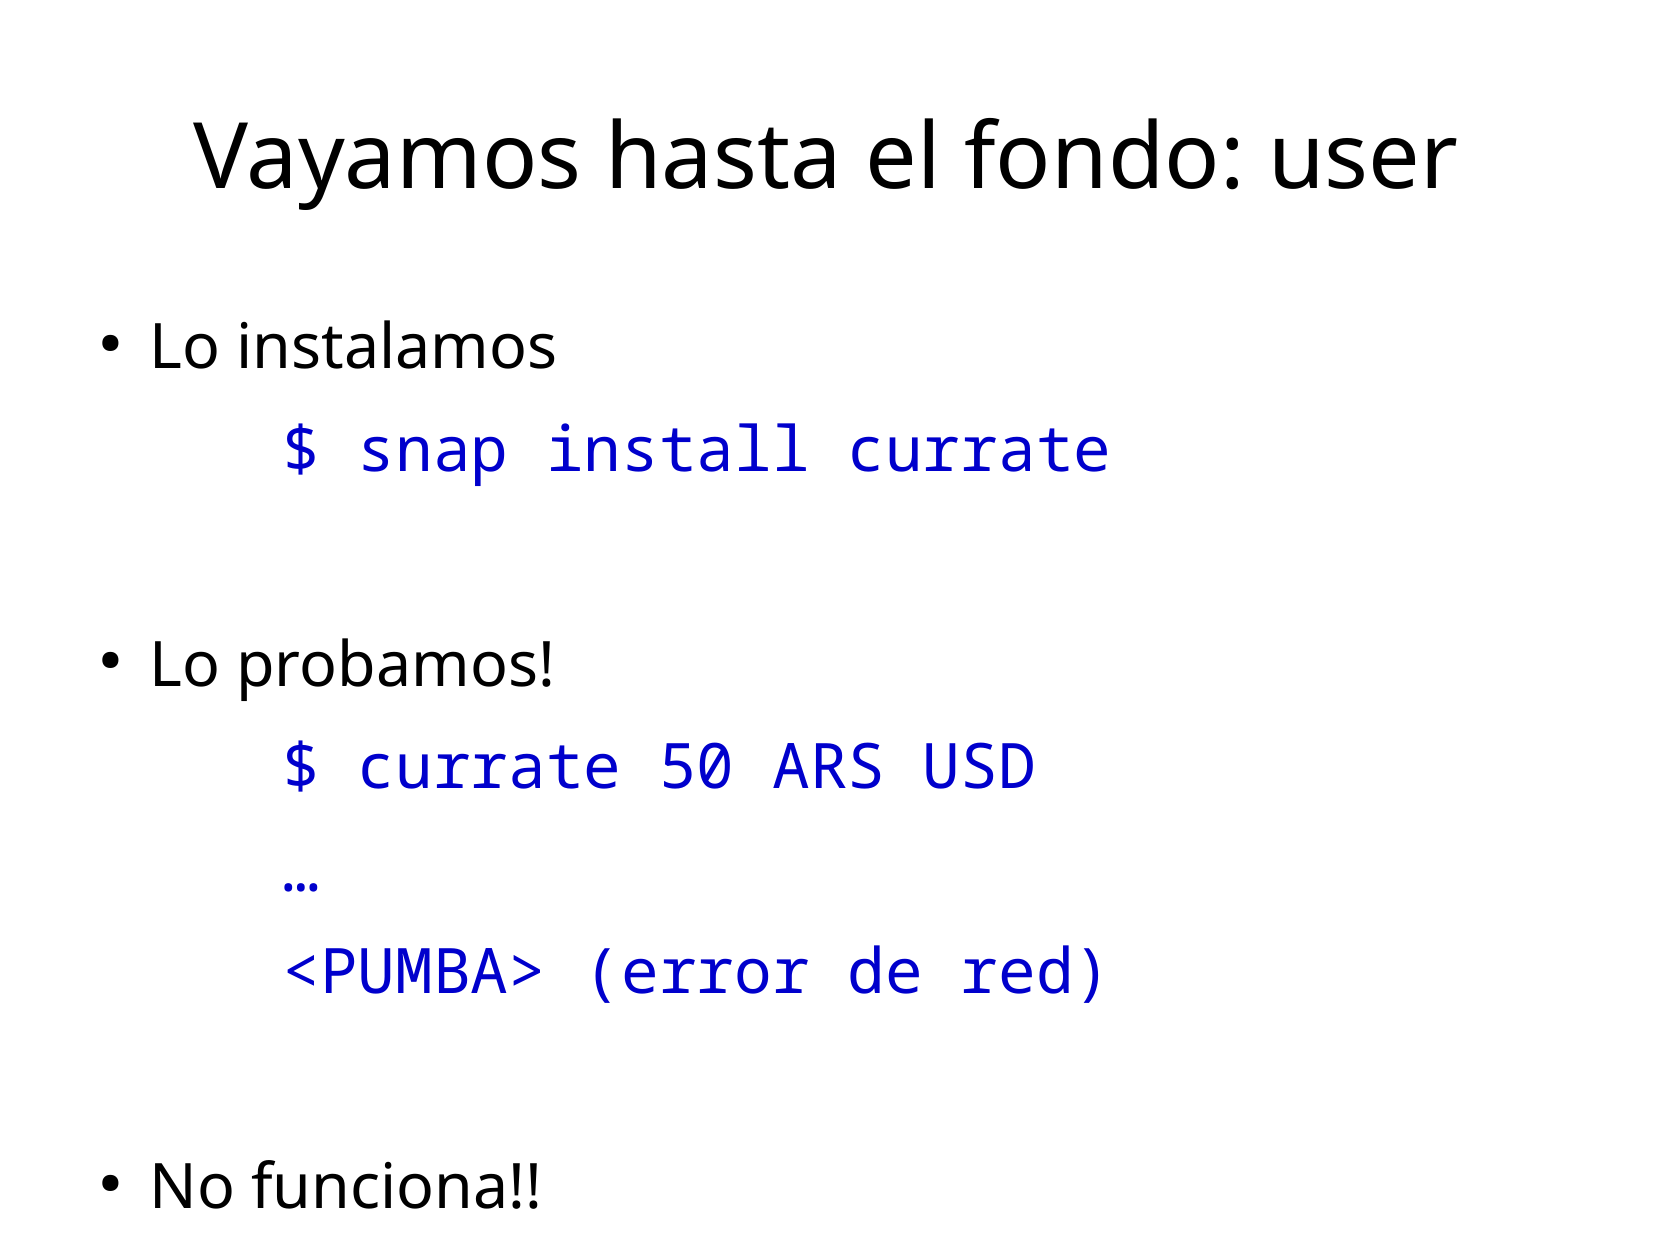

# Vayamos hasta el fondo: user
Lo instalamos
$ snap install currate
Lo probamos!
$ currate 50 ARS USD
…
<PUMBA> (error de red)
No funciona!!